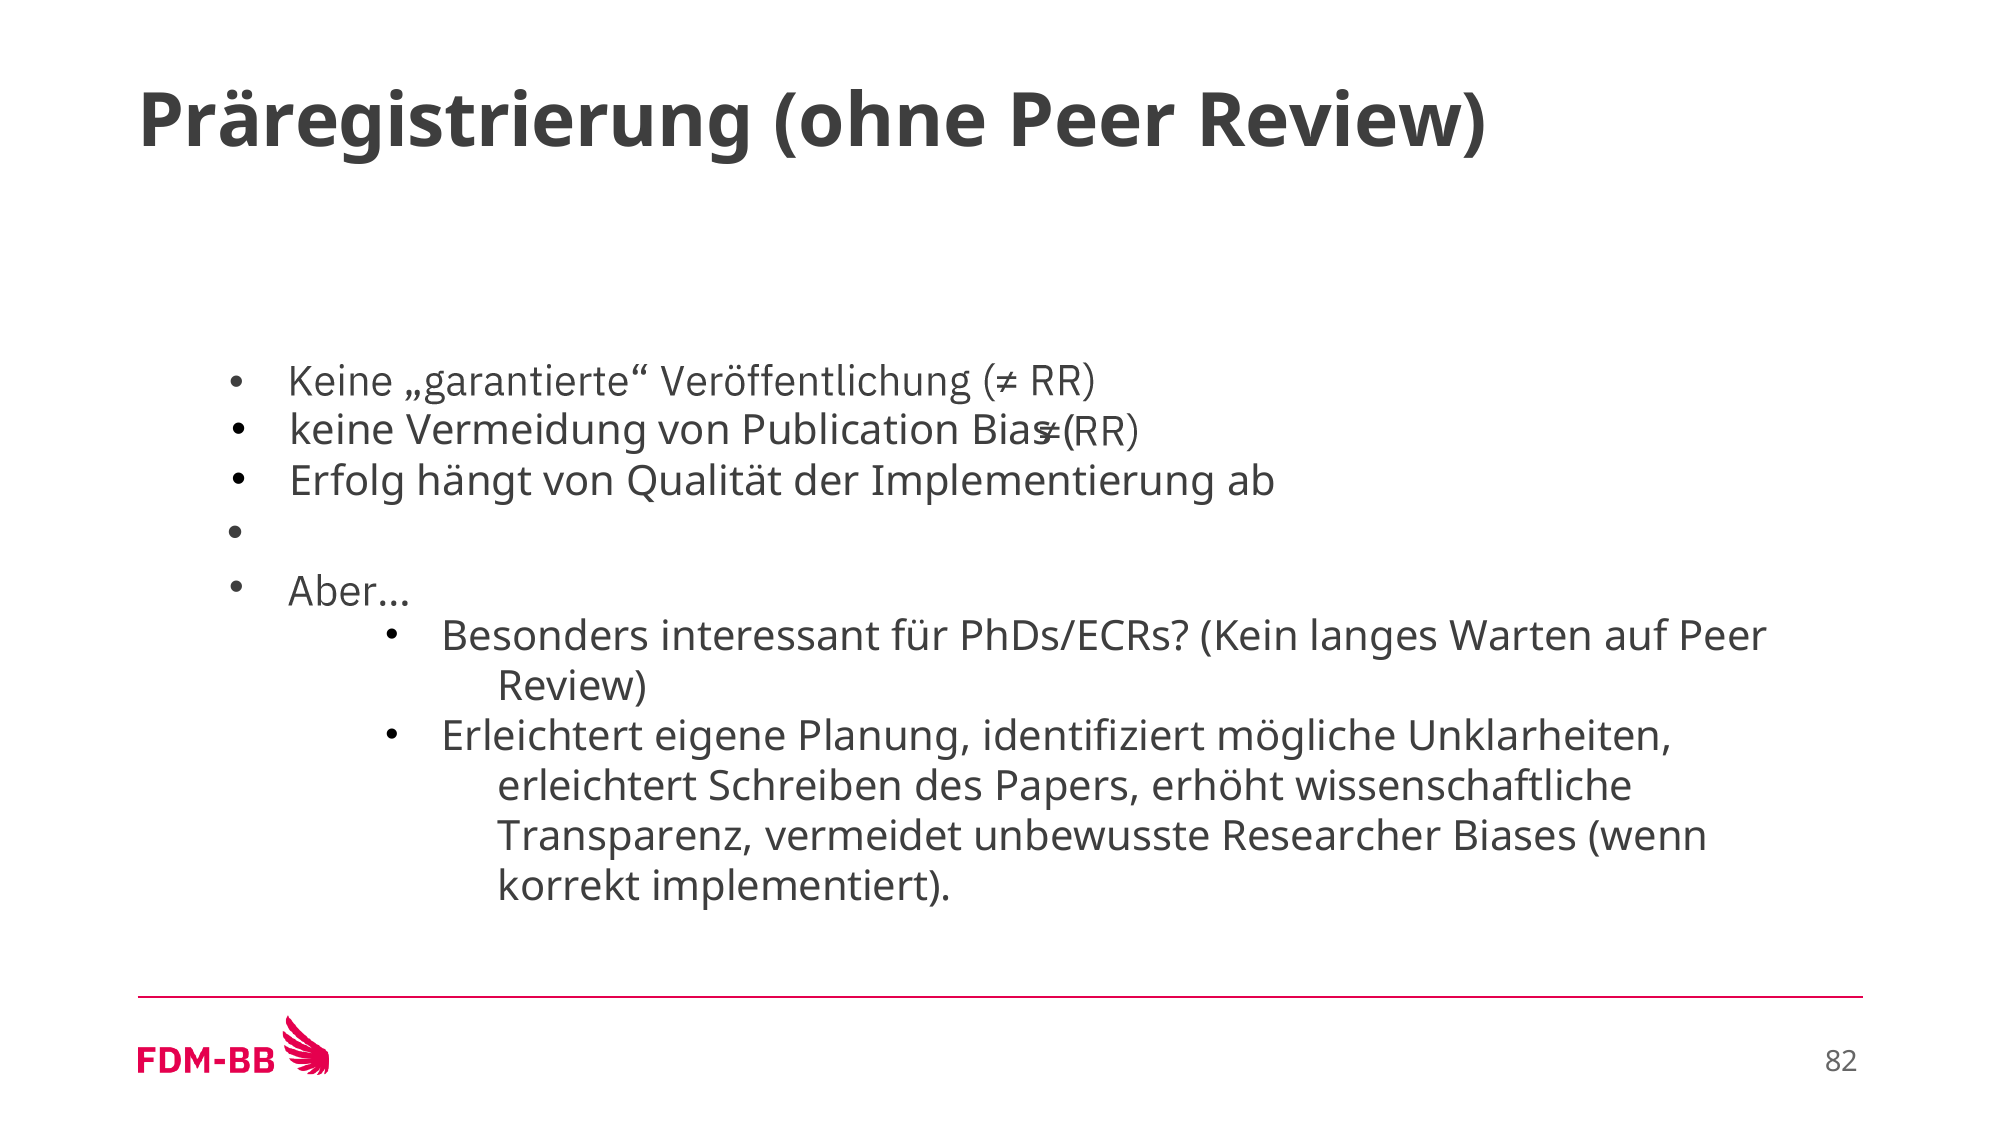

# Präregistrierung (ohne Peer Review)
•
keine Vermeidung von Publication Bias (
Erfolg hängt von Qualität der Implementierung ab
•
Besonders interessant für PhDs/ECRs? (Kein langes Warten auf Peer Review)
Erleichtert eigene Planung, identifiziert mögliche Unklarheiten, erleichtert Schreiben des Papers, erhöht wissenschaftliche Transparenz, vermeidet unbewusste Researcher Biases (wenn korrekt implementiert).
52